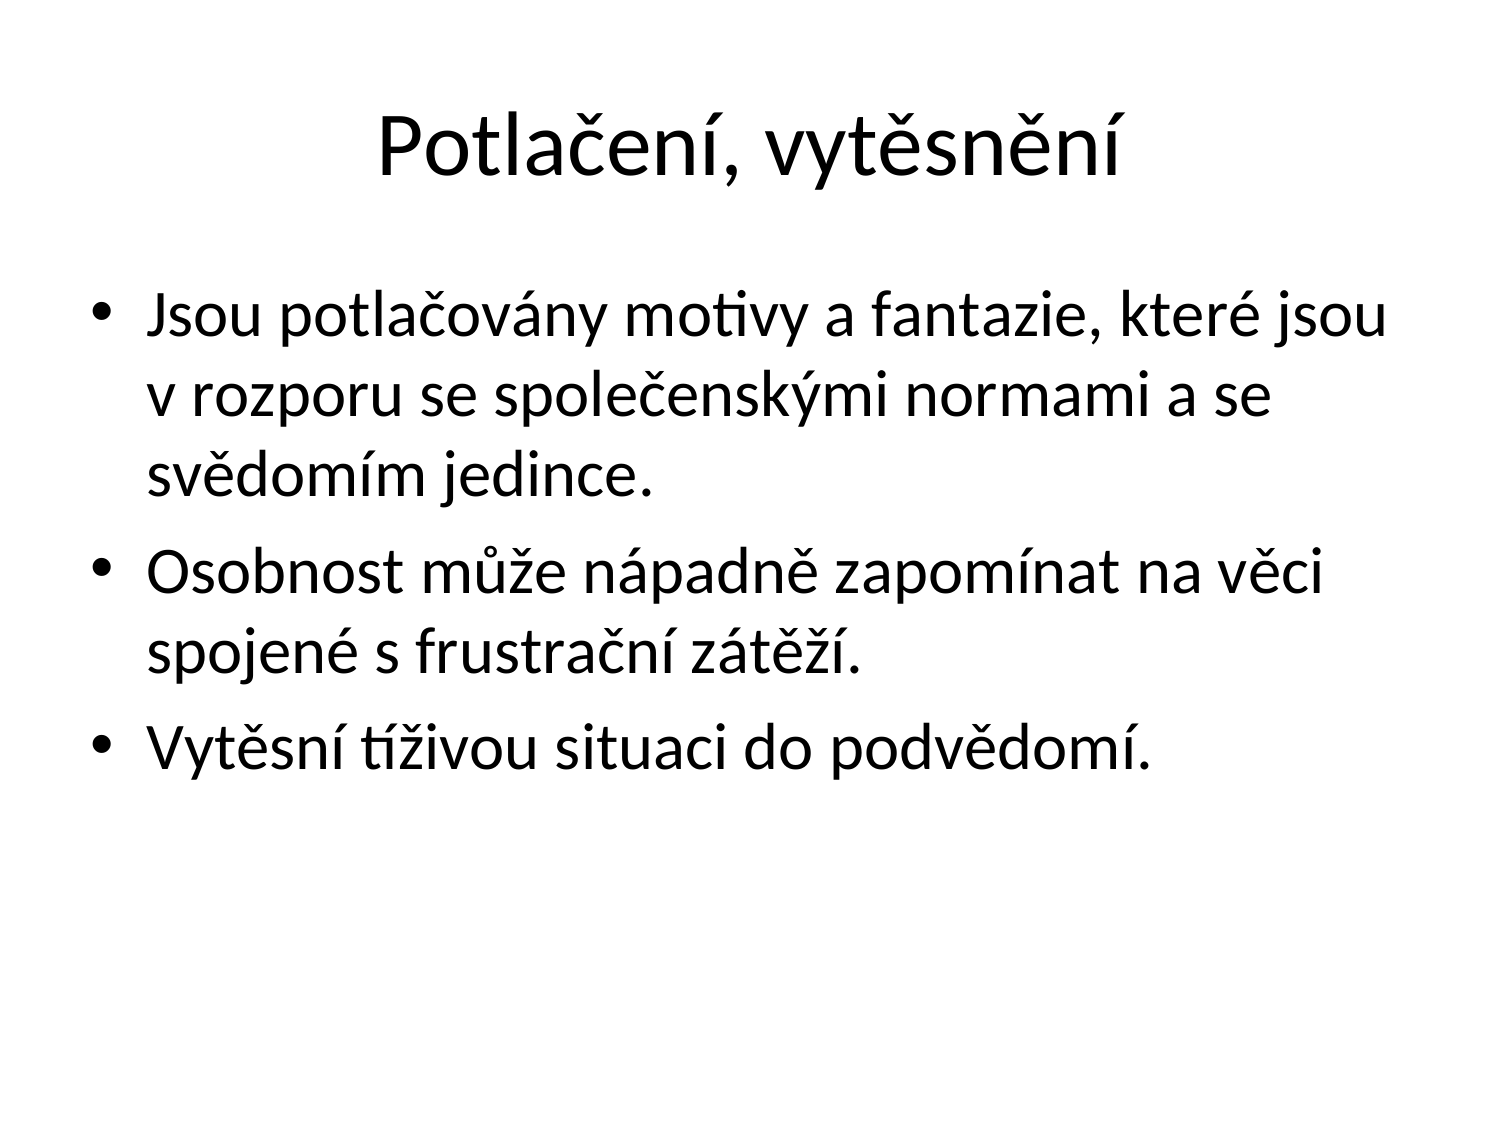

# Potlačení, vytěsnění
Jsou potlačovány motivy a fantazie, které jsou v rozporu se společenskými normami a se svědomím jedince.
Osobnost může nápadně zapomínat na věci spojené s frustrační zátěží.
Vytěsní tíživou situaci do podvědomí.